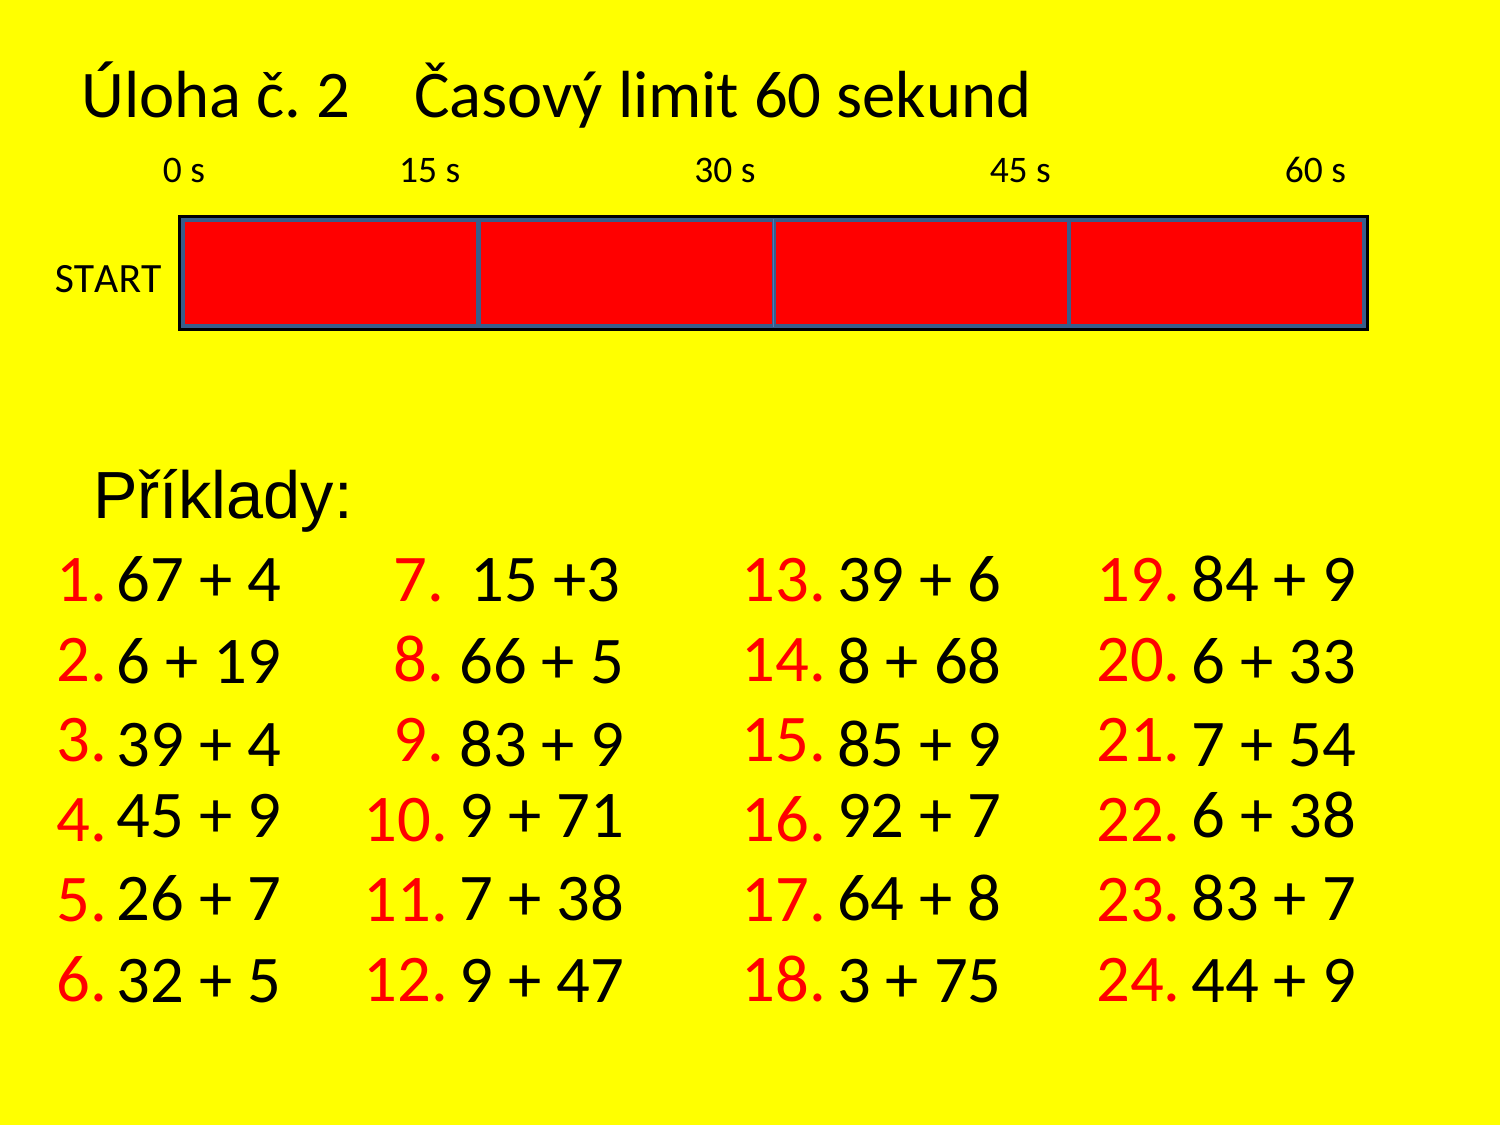

Úloha č. 2
Časový limit 60 sekund
0 s
15 s
30 s
45 s
60 s
START
Příklady:
1.
2.
3.
4.
5.
6.
67 + 4
 7.
 8.
 9.
10.
11.
12.
15 +3
13.
14.
15.
16.
17.
18.
39 + 6
19.
20.
21.
22.
23.
24.
84 + 9
6 + 19
66 + 5
8 + 68
6 + 33
39 + 4
83 + 9
85 + 9
7 + 54
45 + 9
9 + 71
92 + 7
6 + 38
26 + 7
7 + 38
64 + 8
83 + 7
32 + 5
9 + 47
3 + 75
44 + 9